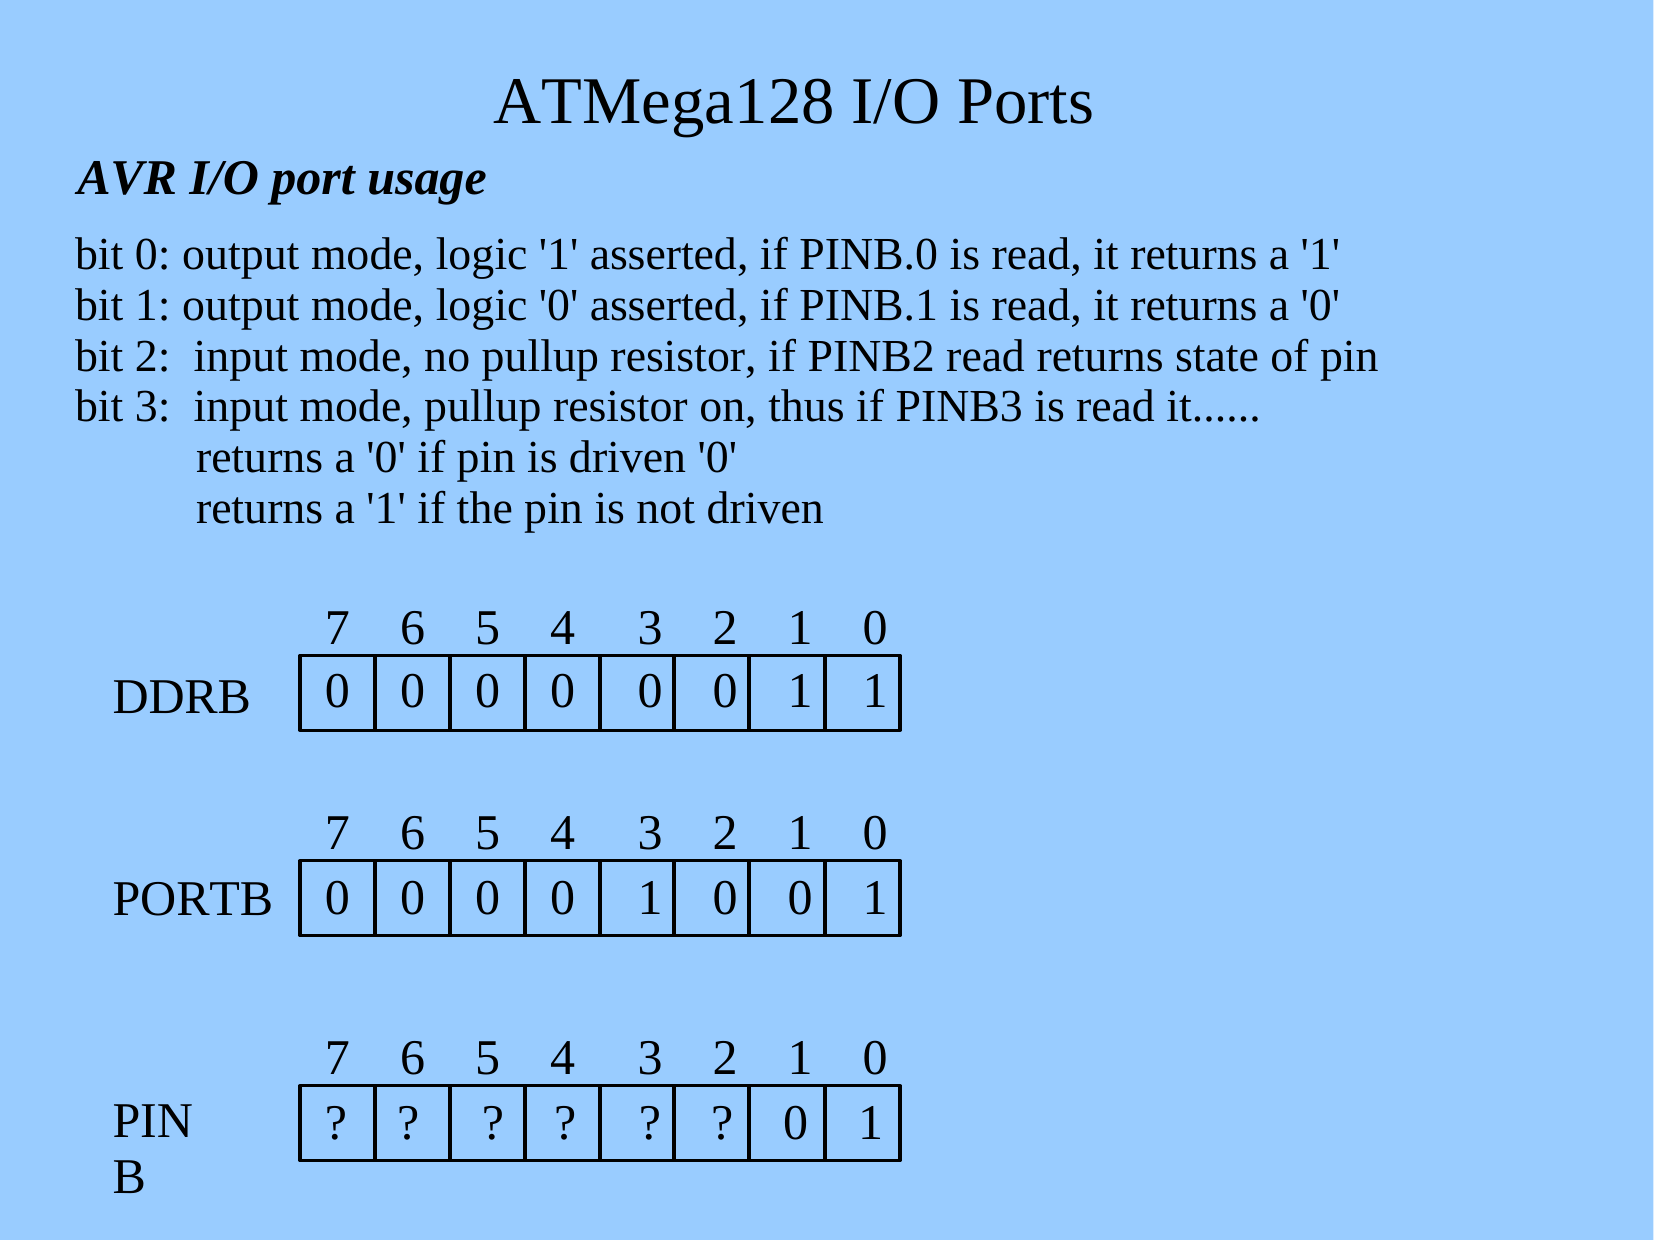

ATMega128 I/O Ports
AVR I/O port usage
bit 0: output mode, logic '1' asserted, if PINB.0 is read, it returns a '1'
bit 1: output mode, logic '0' asserted, if PINB.1 is read, it returns a '0'
bit 2: input mode, no pullup resistor, if PINB2 read returns state of pin
bit 3: input mode, pullup resistor on, thus if PINB3 is read it......
	 returns a '0' if pin is driven '0'
	 returns a '1' if the pin is not driven
 7 6 5 4 3 2 1 0
 0 0 0 0 0 0 1 1
DDRB
 7 6 5 4 3 2 1 0
 0 0 0 0 1 0 0 1
PORTB
 7 6 5 4 3 2 1 0
PINB
 ? ? ? ? ? ? 0 1